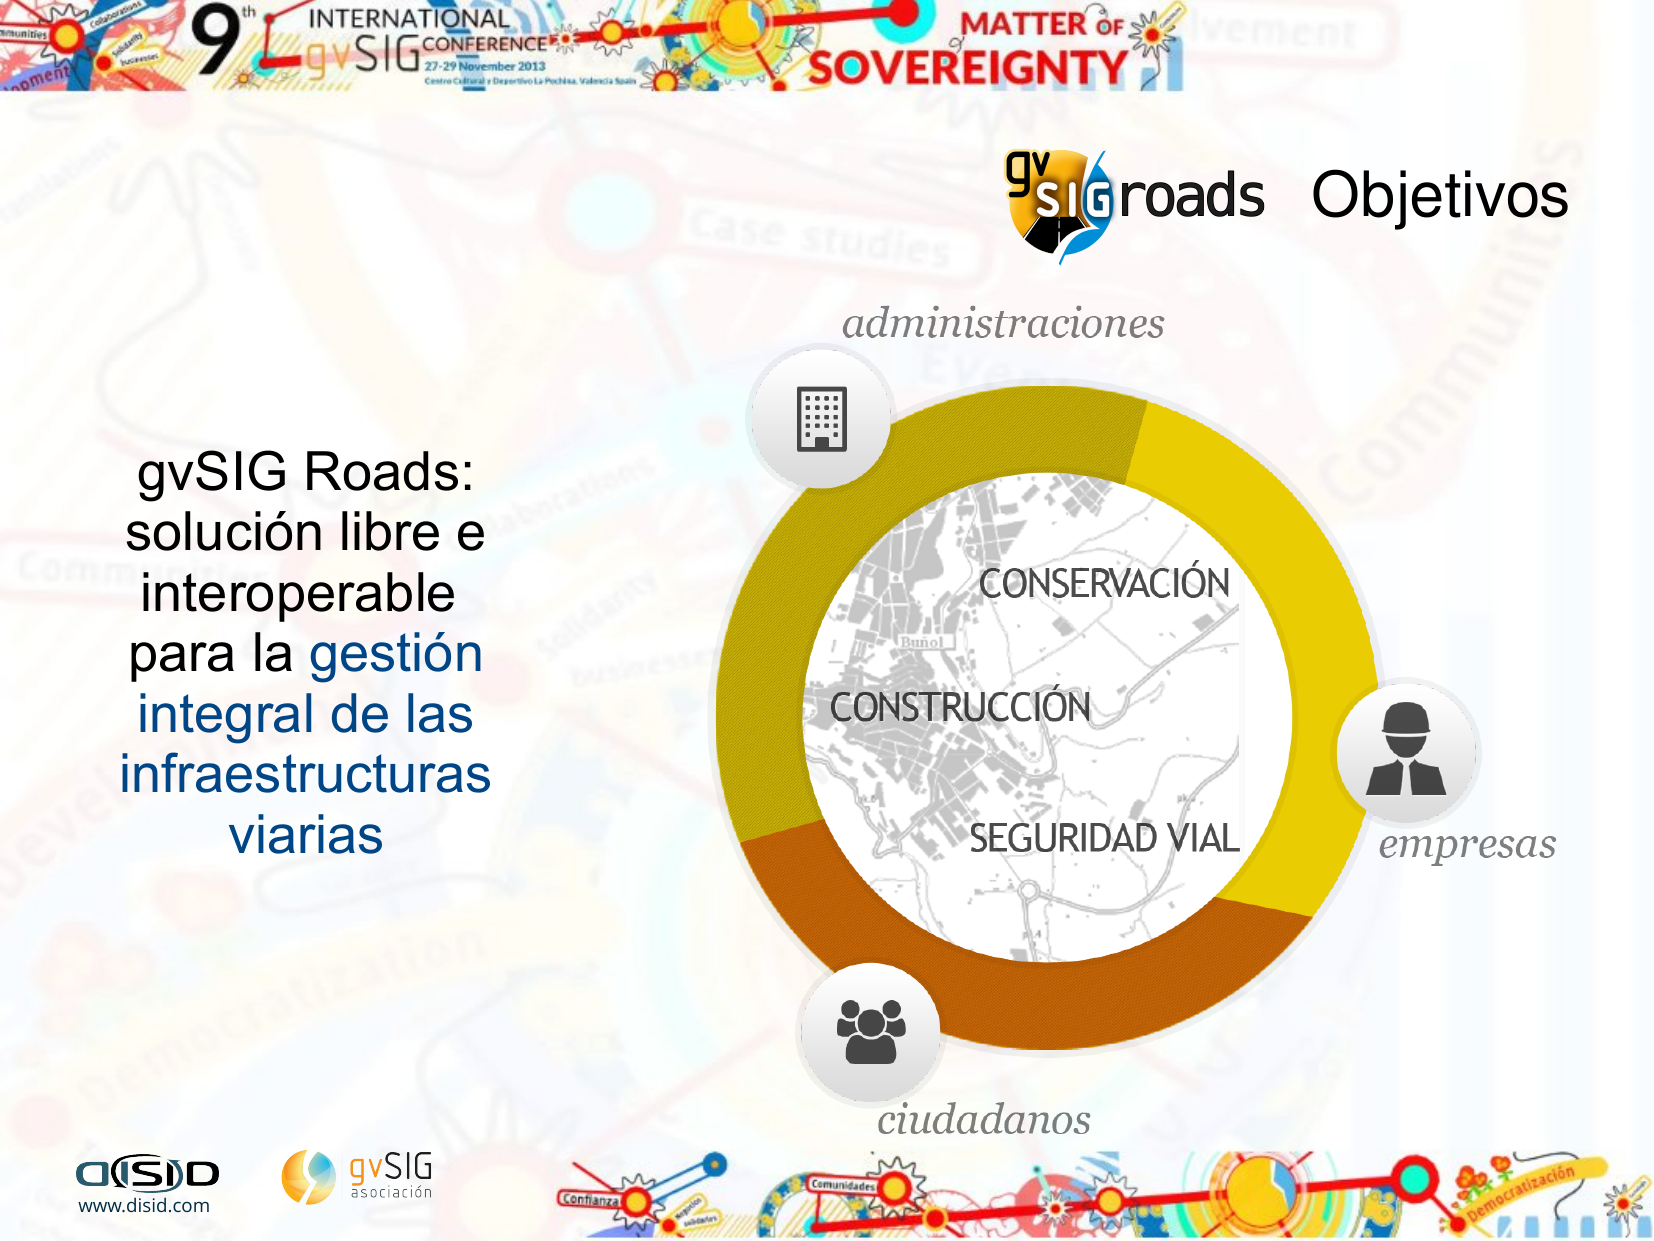

# Objetivos
gvSIG Roads: solución libre e interoperable
para la gestión integral de las infraestructuras viarias